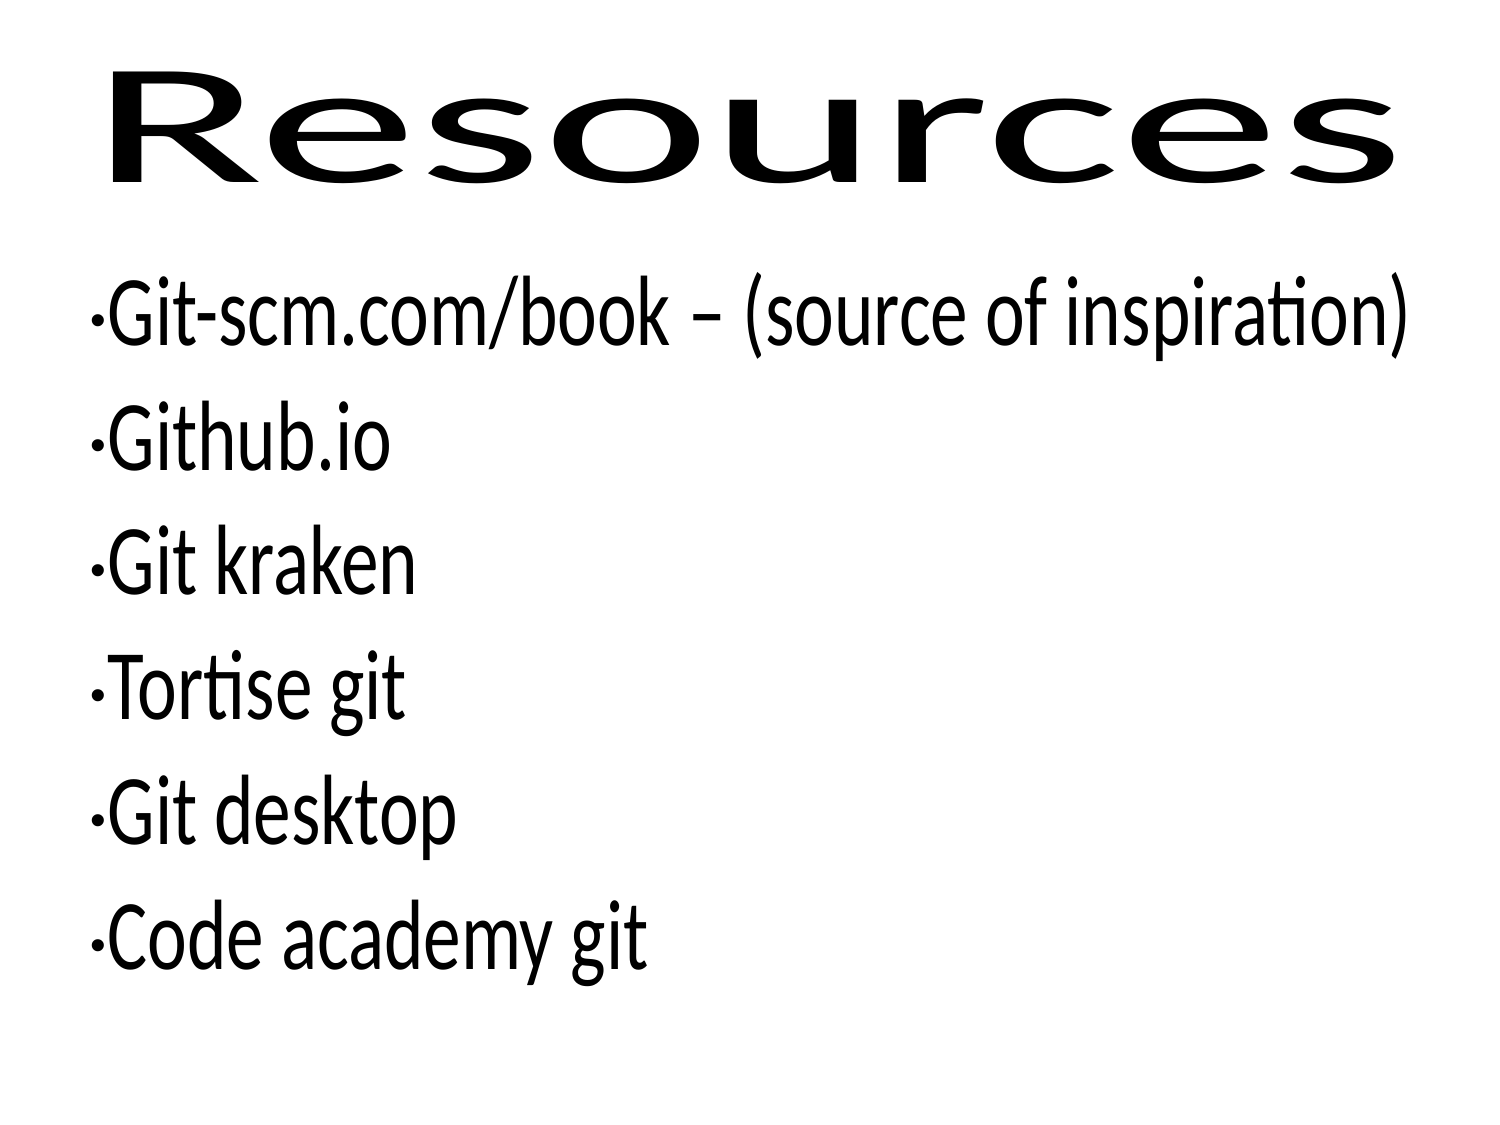

Resources
Git-scm.com/book – (source of inspiration)
Github.io
Git kraken
Tortise git
Git desktop
Code academy git